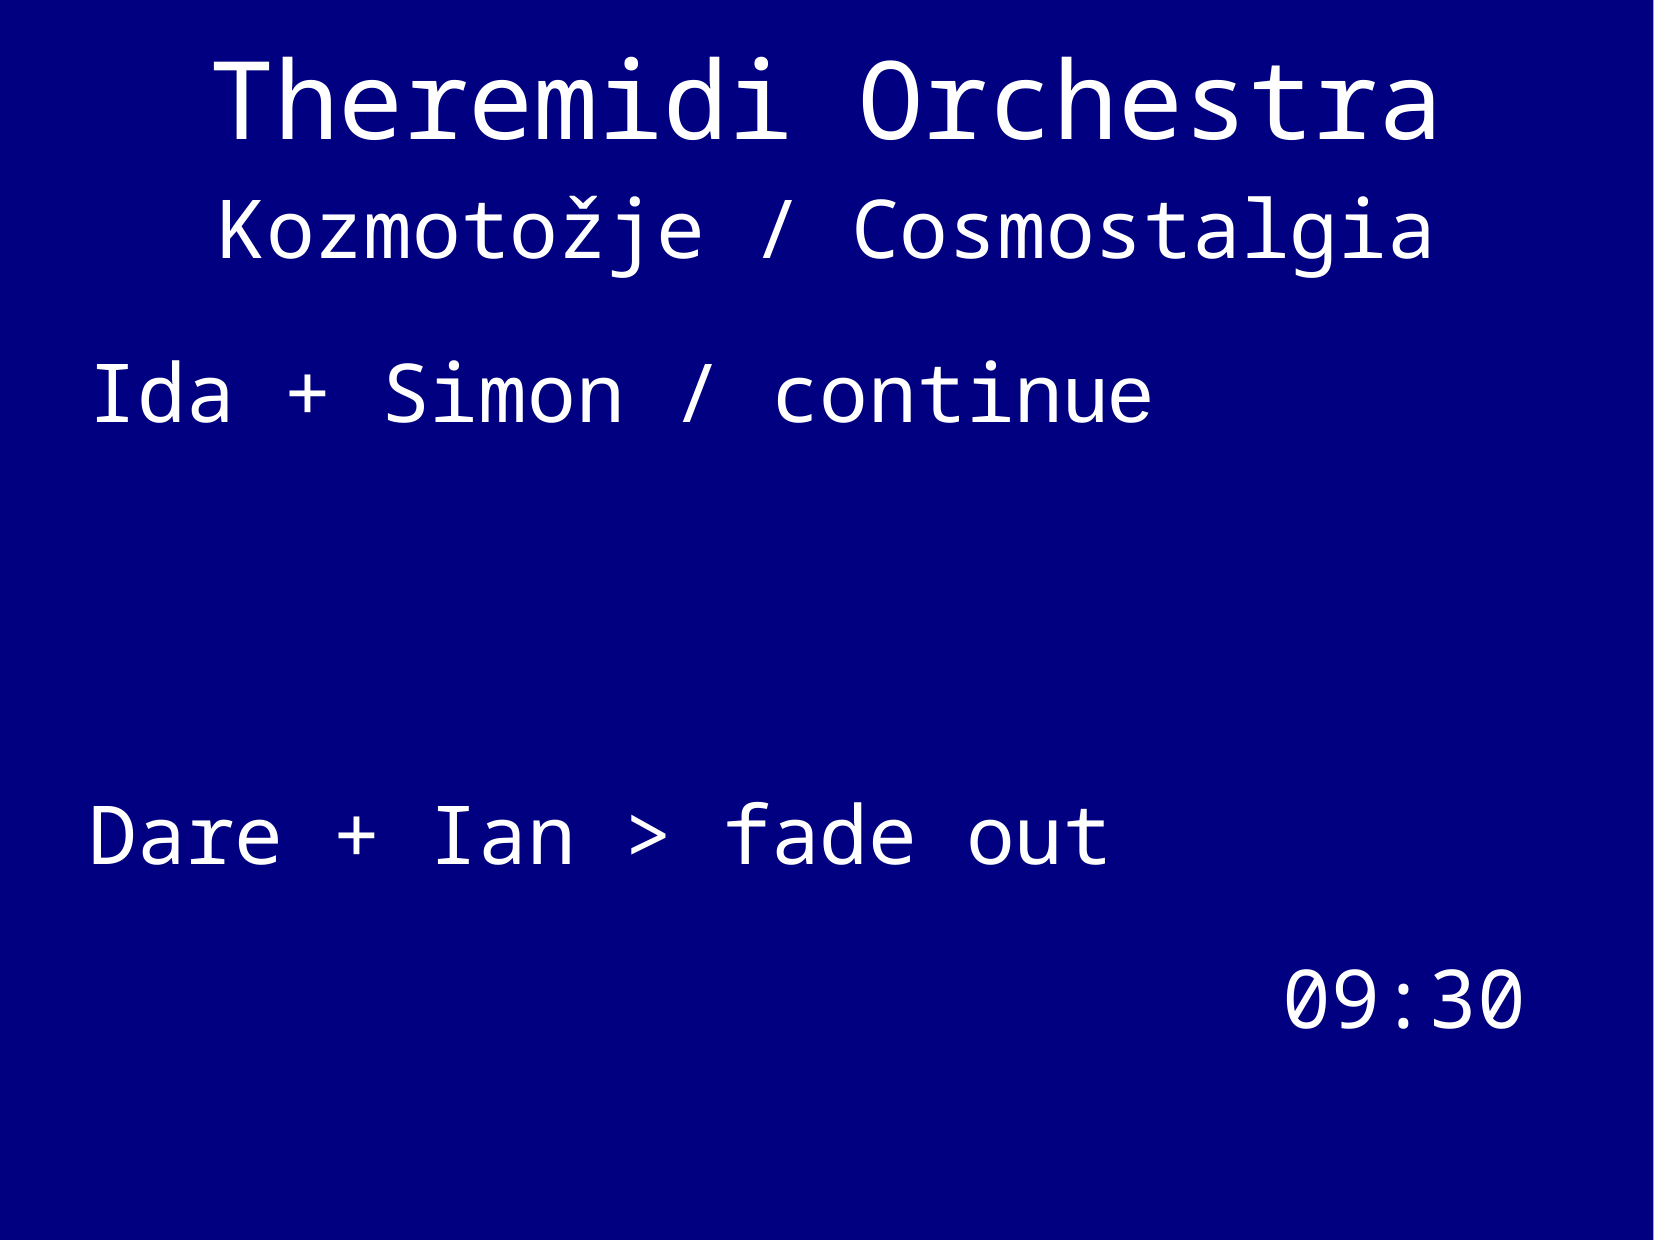

# Theremidi Orchestra Kozmotožje / Cosmostalgia
Ida + Simon / continue
Dare + Ian > fade out
09:30